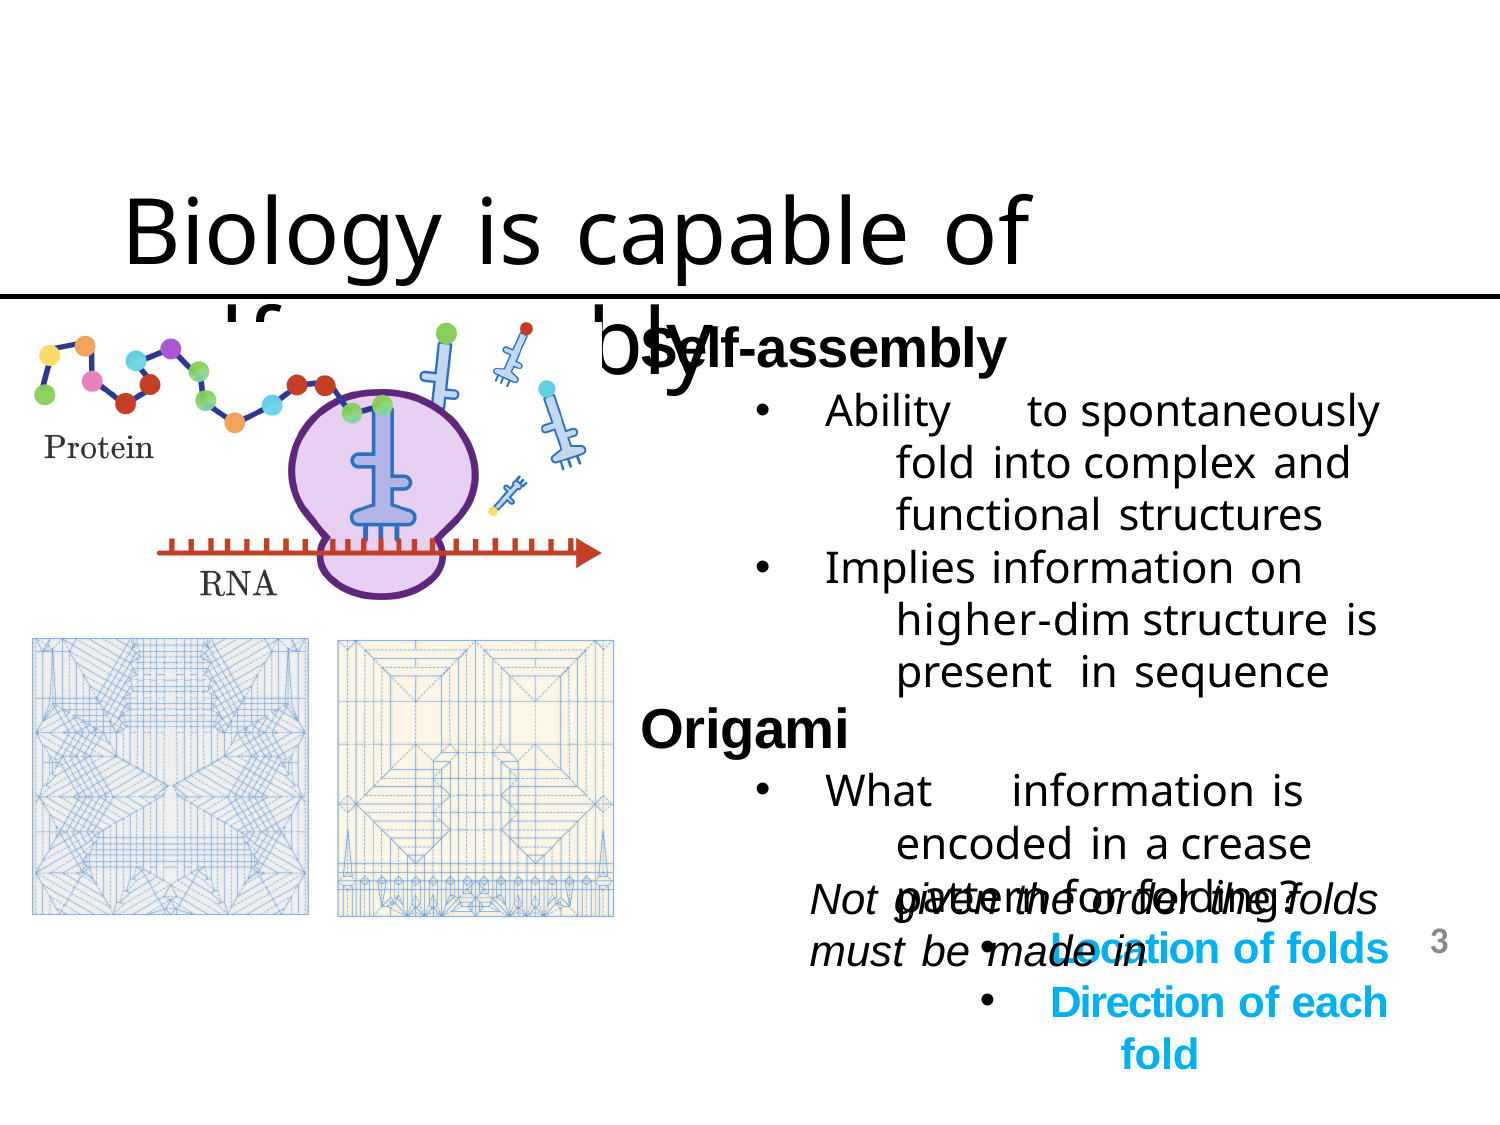

# Biology is capable of self-assembly
Self-assembly
Ability	to	spontaneously	fold into complex and functional structures
Implies information on higher-dim structure	is present	in sequence
Origami
What	information is encoded in a crease	pattern for folding?
Location of folds
Direction of each fold
Not given the order the folds must be made in
3